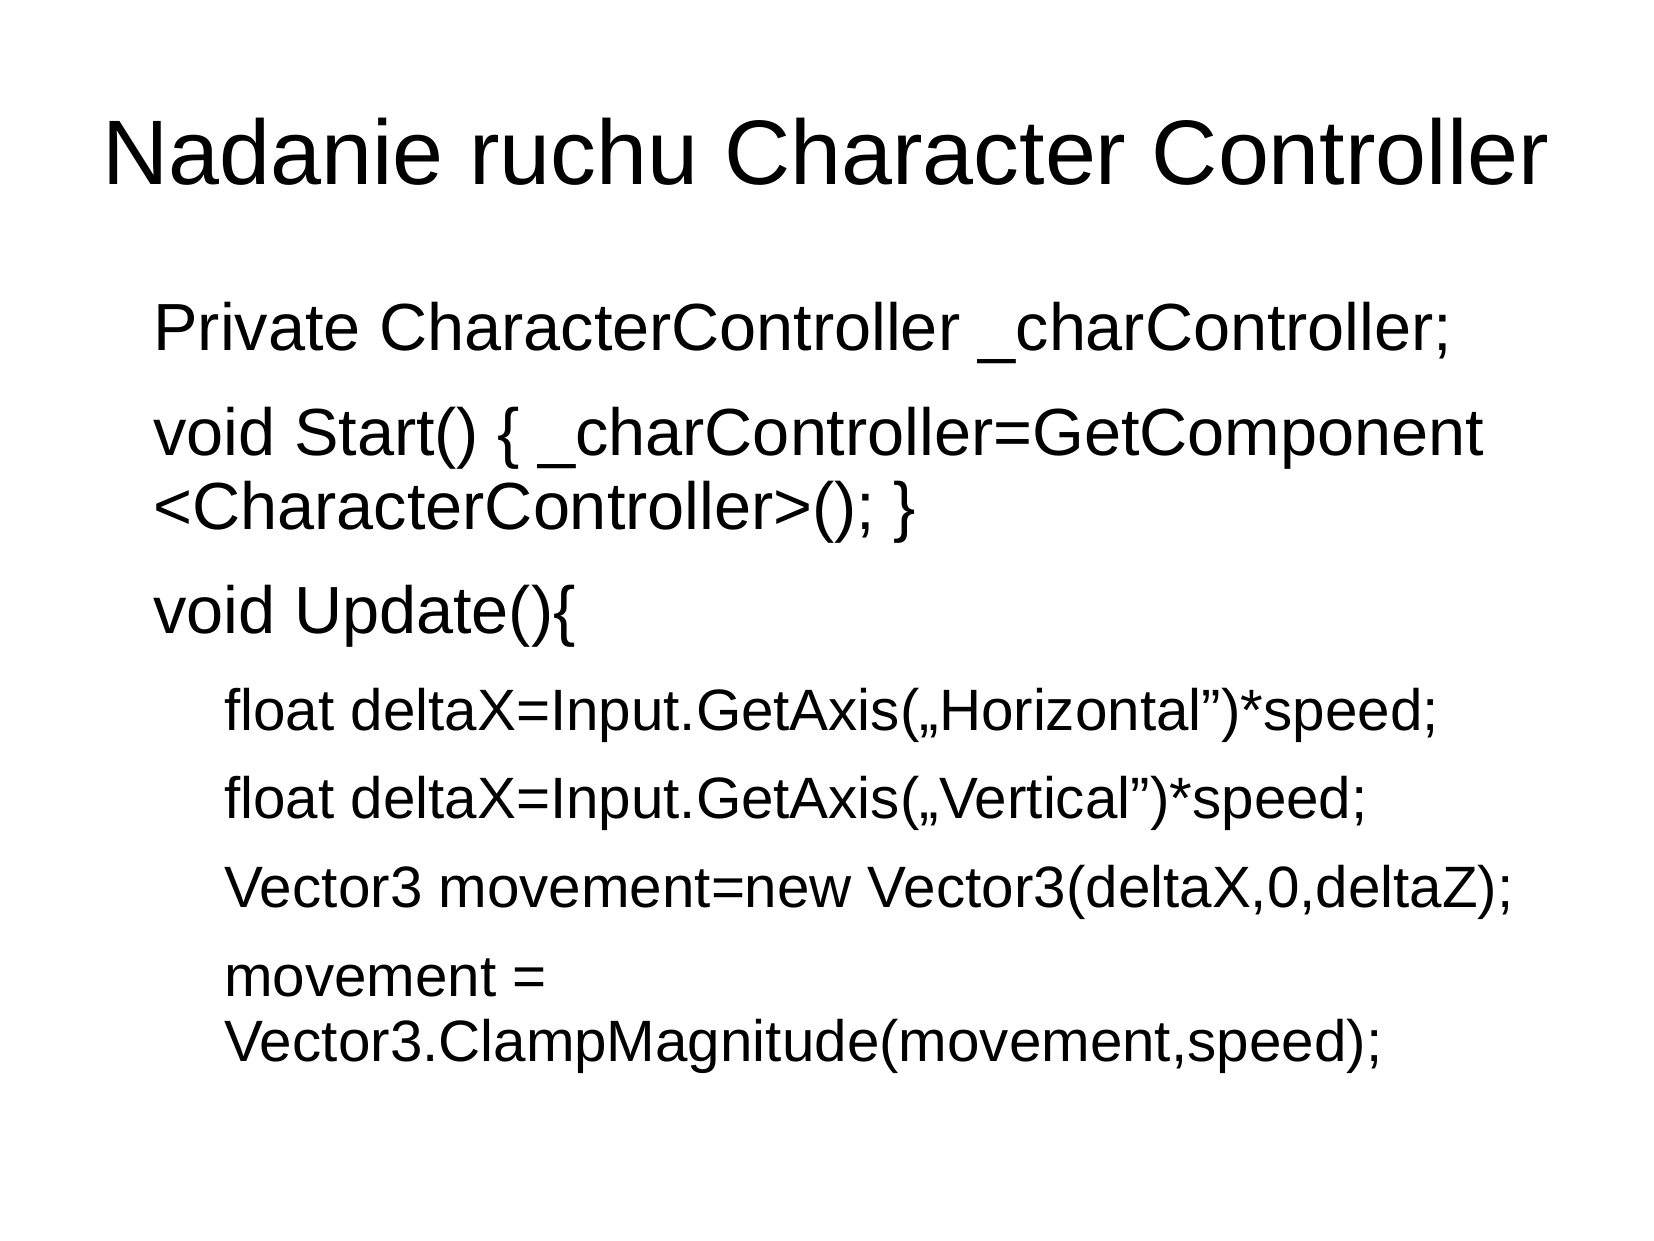

# Nadanie ruchu Character Controller
Private CharacterController _charController;
void Start() { _charController=GetComponent <CharacterController>(); }
void Update(){
float deltaX=Input.GetAxis(„Horizontal”)*speed;
float deltaX=Input.GetAxis(„Vertical”)*speed;
Vector3 movement=new Vector3(deltaX,0,deltaZ);
movement = Vector3.ClampMagnitude(movement,speed);